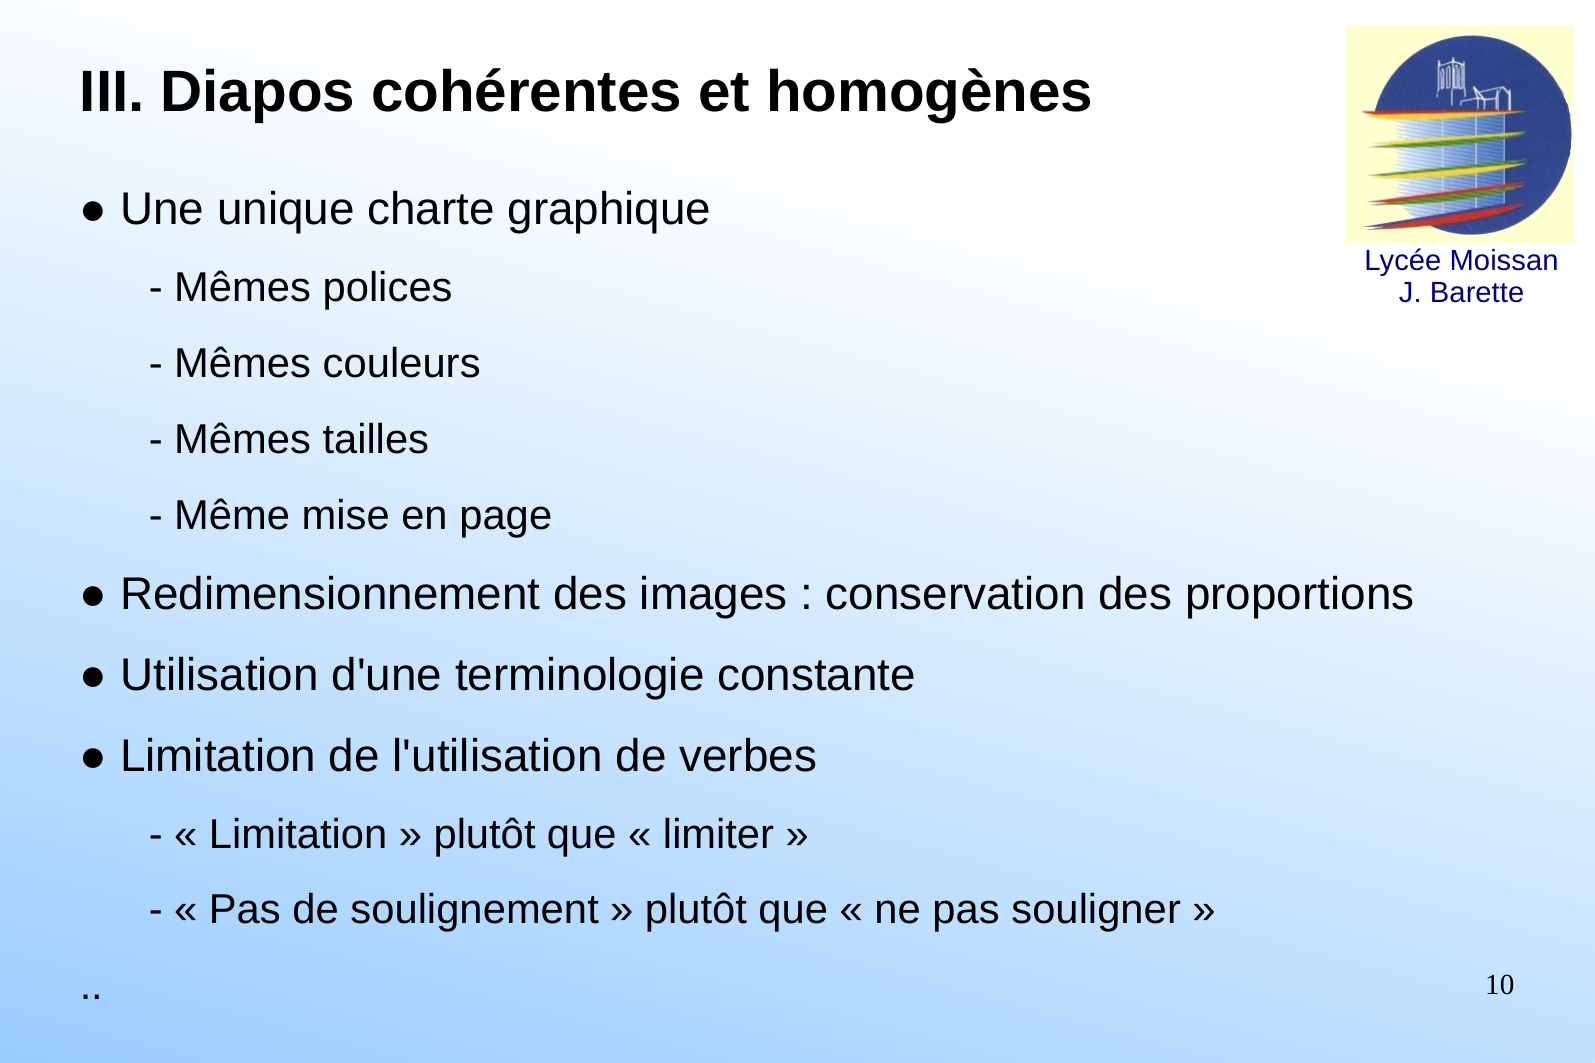

Lycée Moissan
J. Barette
# III. Diapos cohérentes et homogènes
● Une unique charte graphique
 - Mêmes polices
 - Mêmes couleurs
 - Mêmes tailles
 - Même mise en page
● Redimensionnement des images : conservation des proportions
● Utilisation d'une terminologie constante
● Limitation de l'utilisation de verbes
 - « Limitation » plutôt que « limiter »
 - « Pas de soulignement » plutôt que « ne pas souligner »
..
10